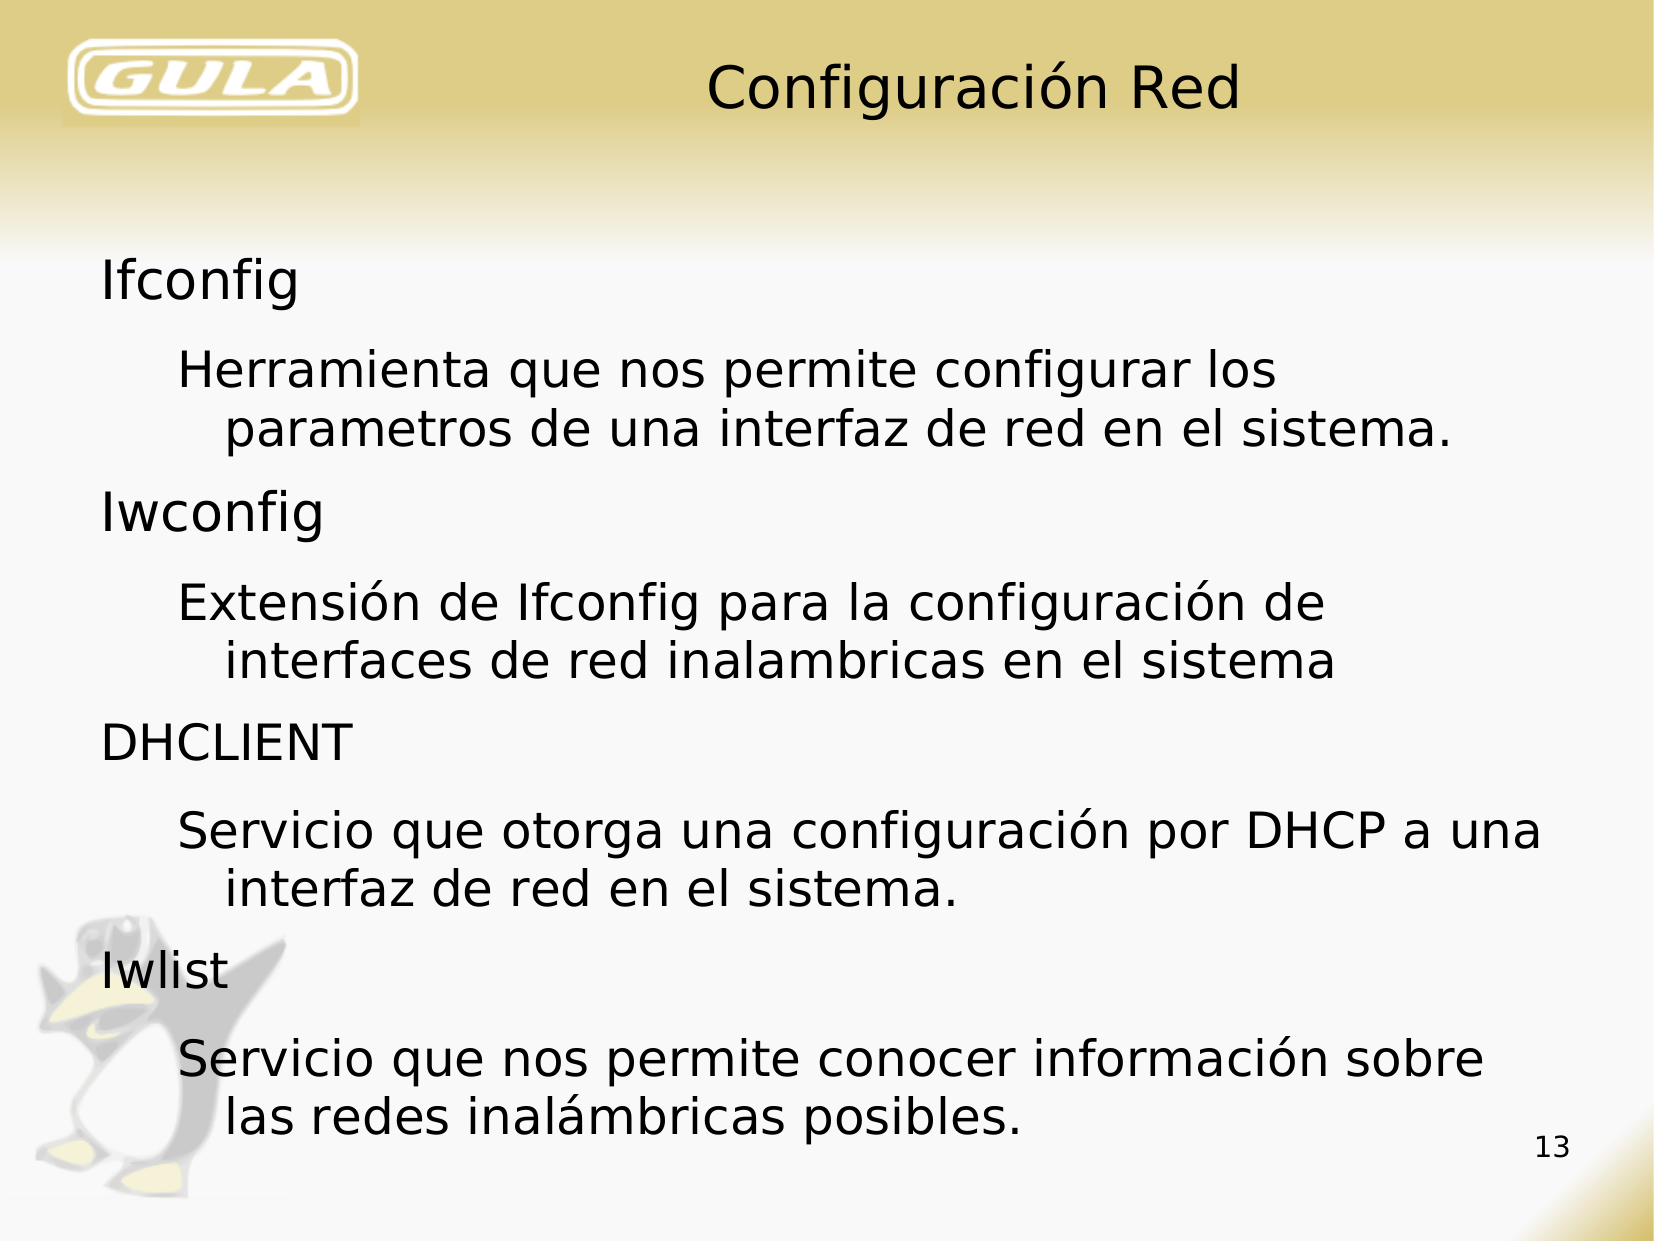

Configuración Red
# Ifconfig
Herramienta que nos permite configurar los parametros de una interfaz de red en el sistema.
Iwconfig
Extensión de Ifconfig para la configuración de interfaces de red inalambricas en el sistema
DHCLIENT
Servicio que otorga una configuración por DHCP a una interfaz de red en el sistema.
Iwlist
Servicio que nos permite conocer información sobre las redes inalámbricas posibles.
13